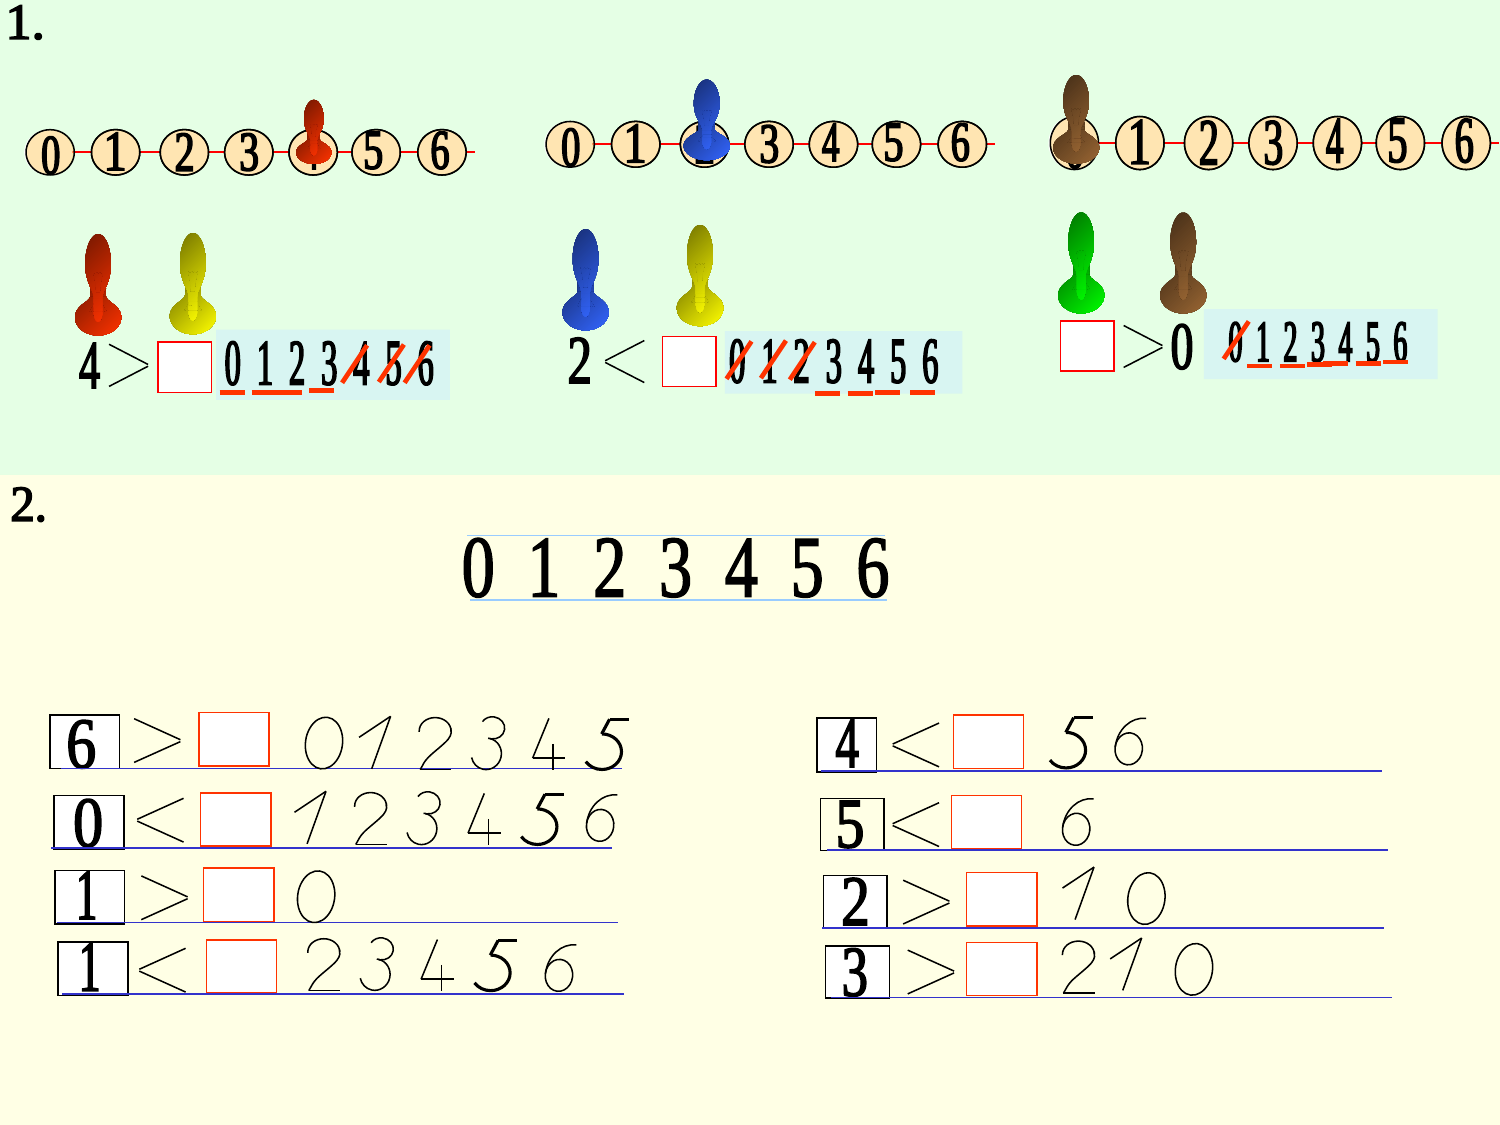

# Nerovnice
1.
4
5
6
1
2
3
0
4
5
6
1
2
3
0
4
5
6
1
2
3
0
0
2
4
0 1 2 3 4 5 6
0 1 2 3 4 5 6
0 1 2 3 4 5 6
2.
0 1 2 3 4 5 6
6
0
1
1
4
5
2
3